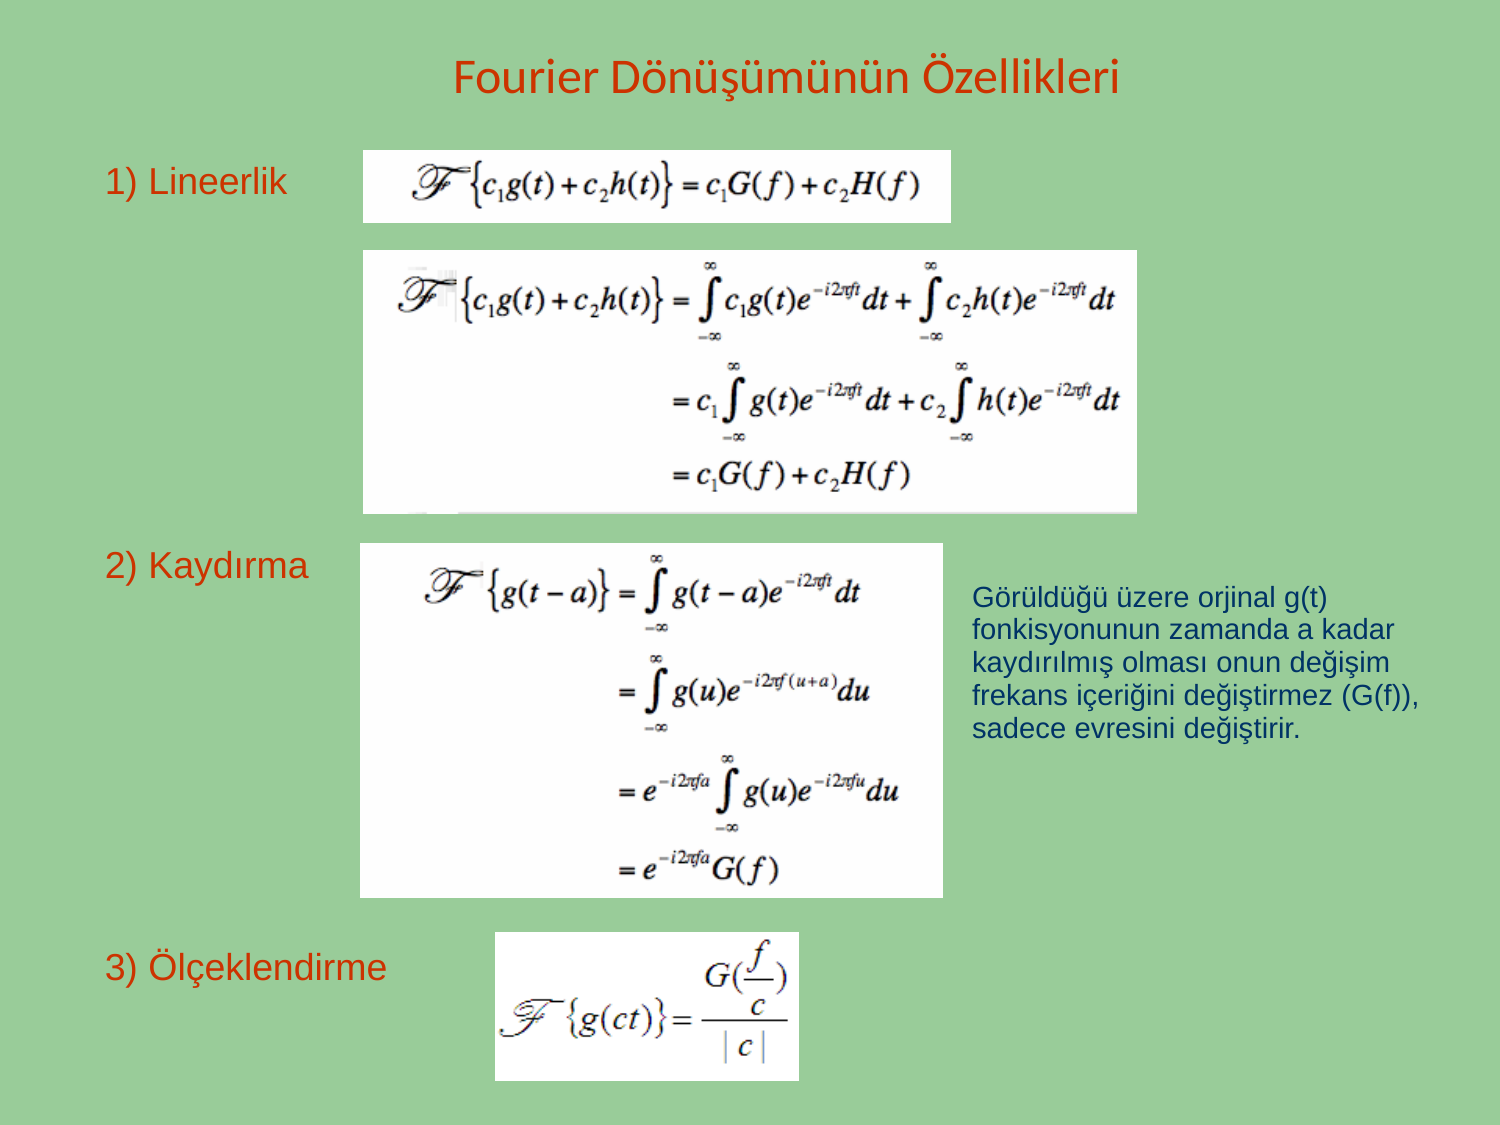

# Fourier Dönüşümünün Özellikleri
1) Lineerlik
2) Kaydırma
Görüldüğü üzere orjinal g(t) fonkisyonunun zamanda a kadar kaydırılmış olması onun değişim frekans içeriğini değiştirmez (G(f)), sadece evresini değiştirir.
3) Ölçeklendirme